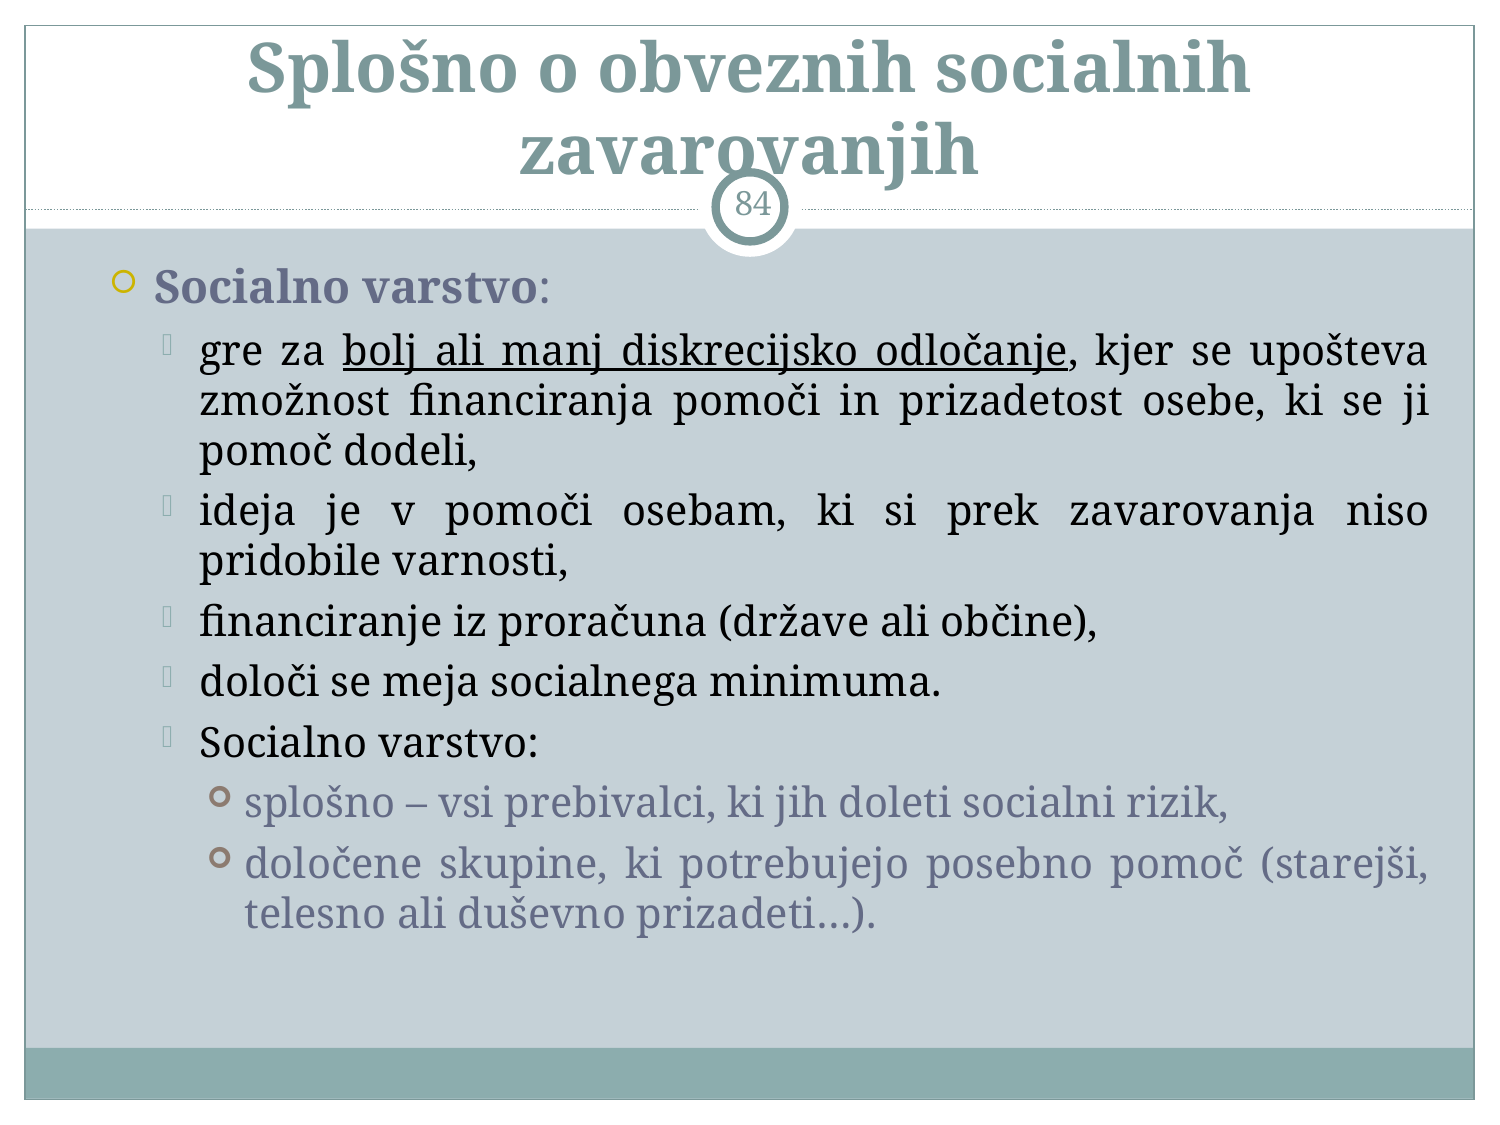

# Splošno o obveznih socialnih zavarovanjih
Socialno varstvo:
gre za bolj ali manj diskrecijsko odločanje, kjer se upošteva zmožnost financiranja pomoči in prizadetost osebe, ki se ji pomoč dodeli,
ideja je v pomoči osebam, ki si prek zavarovanja niso pridobile varnosti,
financiranje iz proračuna (države ali občine),
določi se meja socialnega minimuma.
Socialno varstvo:
splošno – vsi prebivalci, ki jih doleti socialni rizik,
določene skupine, ki potrebujejo posebno pomoč (starejši, telesno ali duševno prizadeti…).